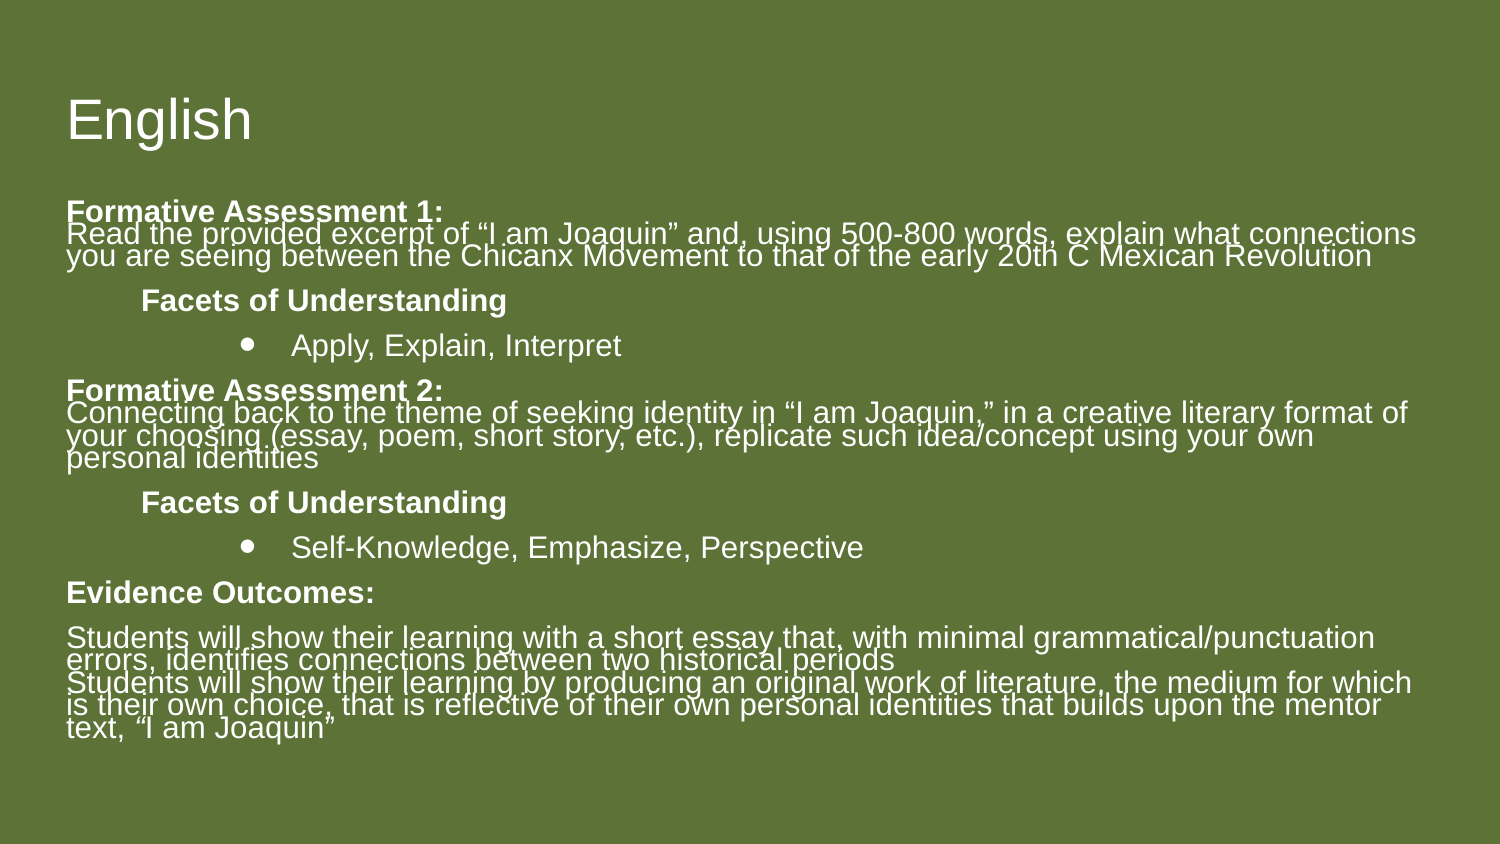

# English
Formative Assessment 1:
Read the provided excerpt of “I am Joaquin” and, using 500-800 words, explain what connections you are seeing between the Chicanx Movement to that of the early 20th C Mexican Revolution
	Facets of Understanding
Apply, Explain, Interpret
Formative Assessment 2:
Connecting back to the theme of seeking identity in “I am Joaquin,” in a creative literary format of your choosing (essay, poem, short story, etc.), replicate such idea/concept using your own personal identities
	Facets of Understanding
Self-Knowledge, Emphasize, Perspective
Evidence Outcomes:
Students will show their learning with a short essay that, with minimal grammatical/punctuation errors, identifies connections between two historical periods
Students will show their learning by producing an original work of literature, the medium for which is their own choice, that is reflective of their own personal identities that builds upon the mentor text, “I am Joaquin”